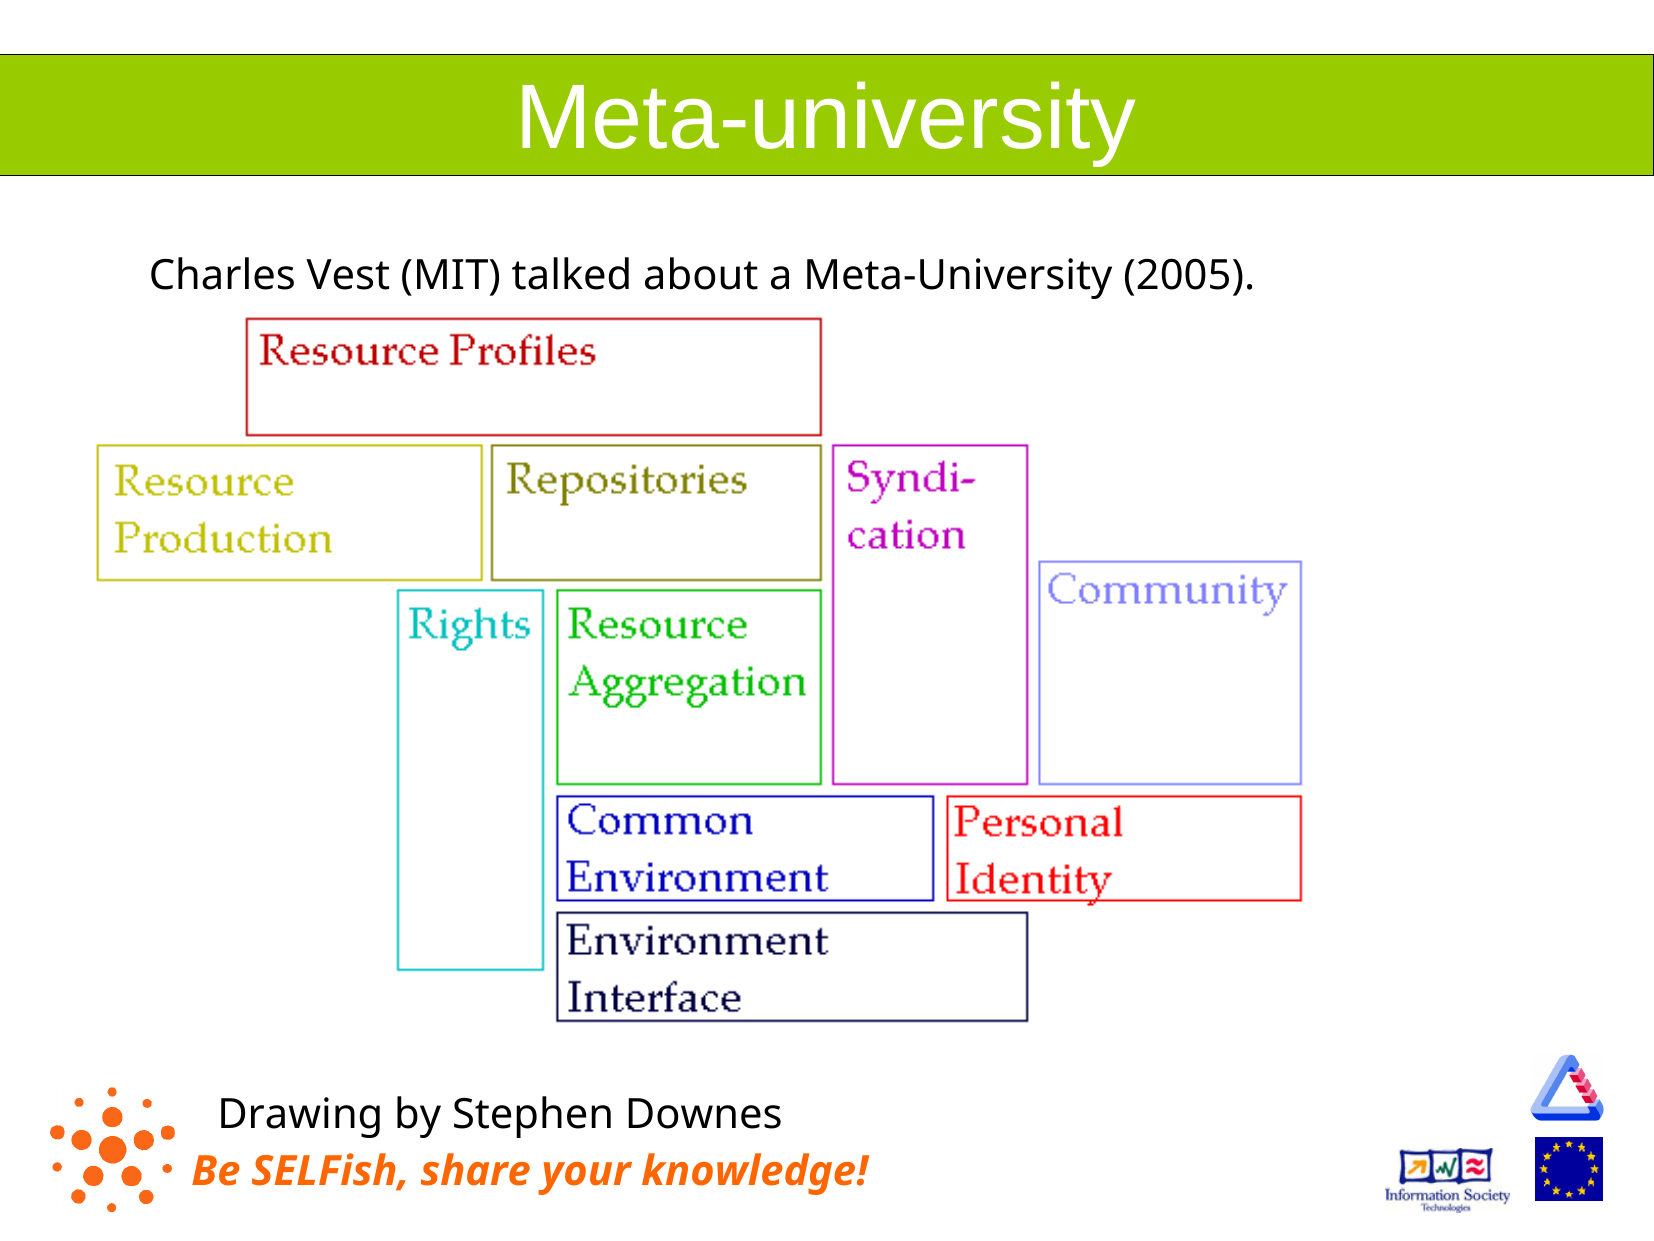

# Meta-university
Charles Vest (MIT) talked about a Meta-University (2005).
Drawing by Stephen Downes